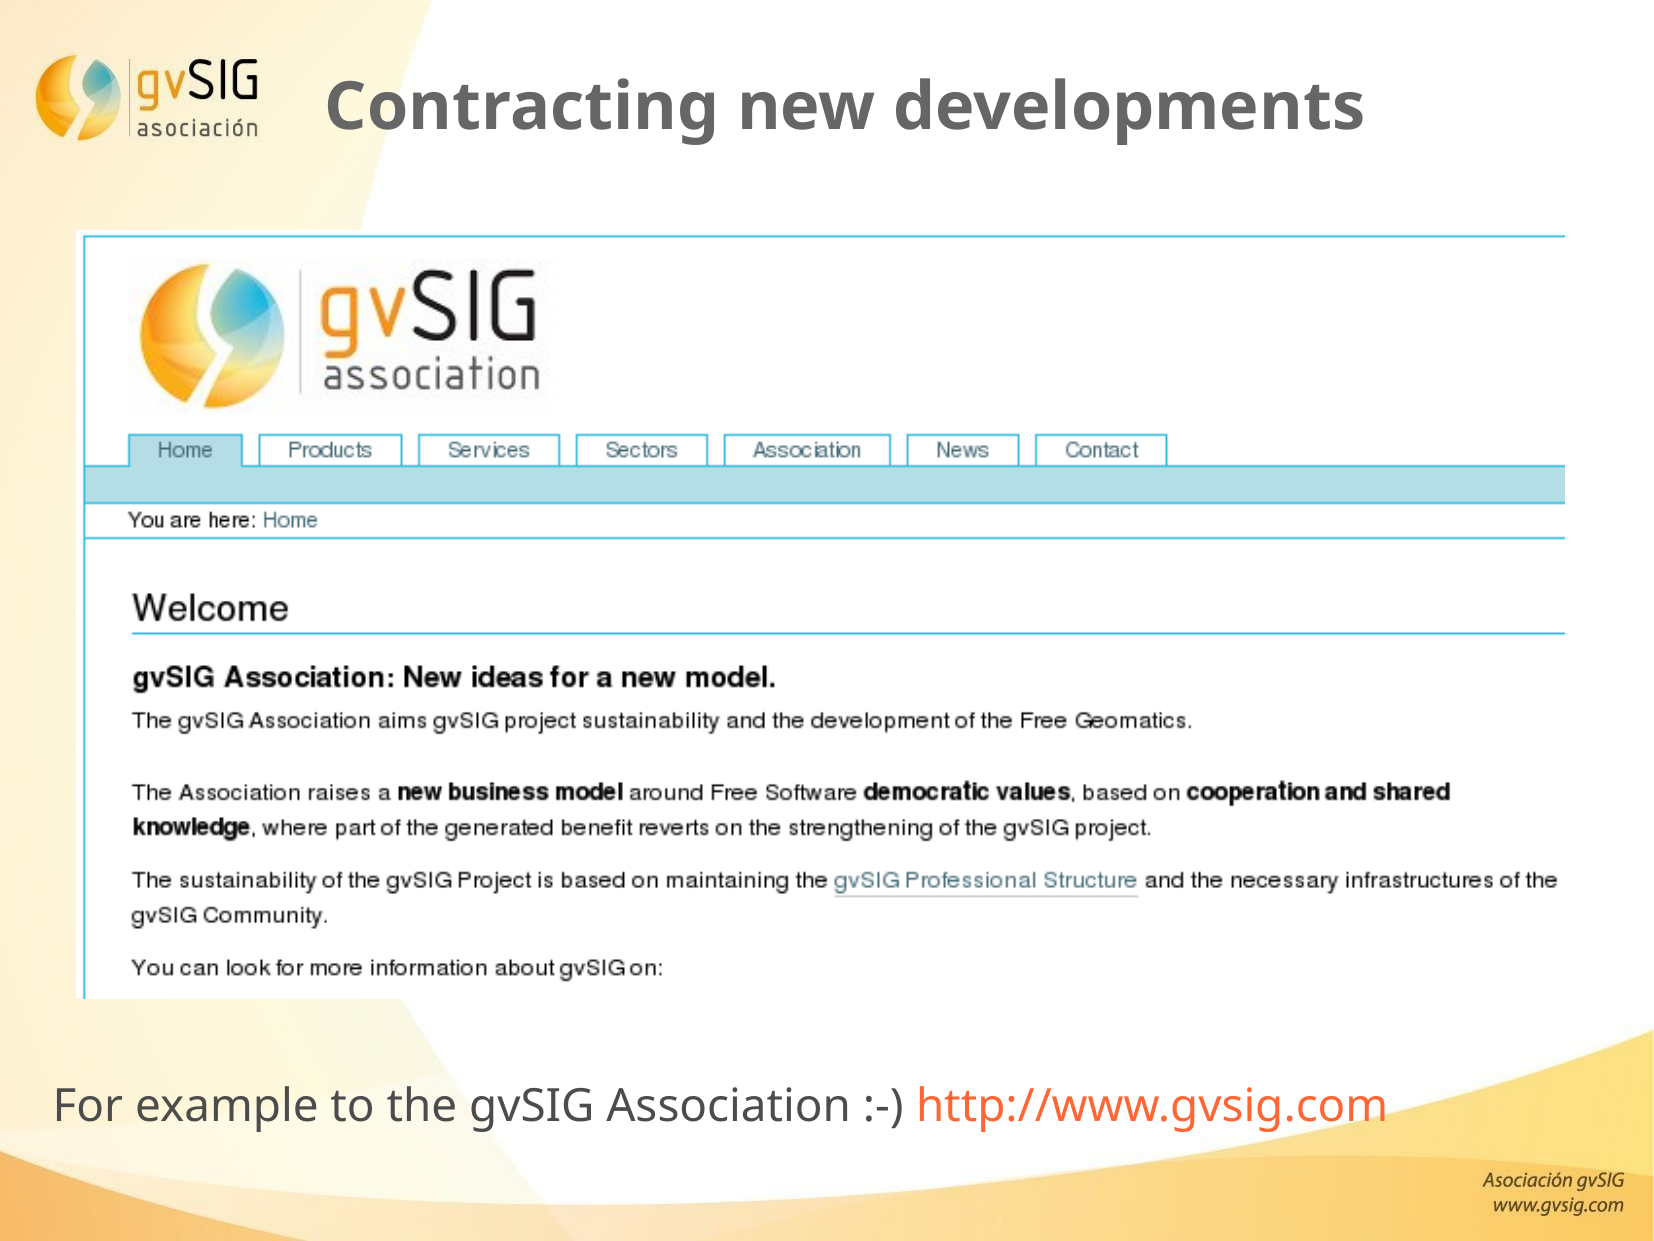

# Contracting new developments
For example to the gvSIG Association :-) http://www.gvsig.com